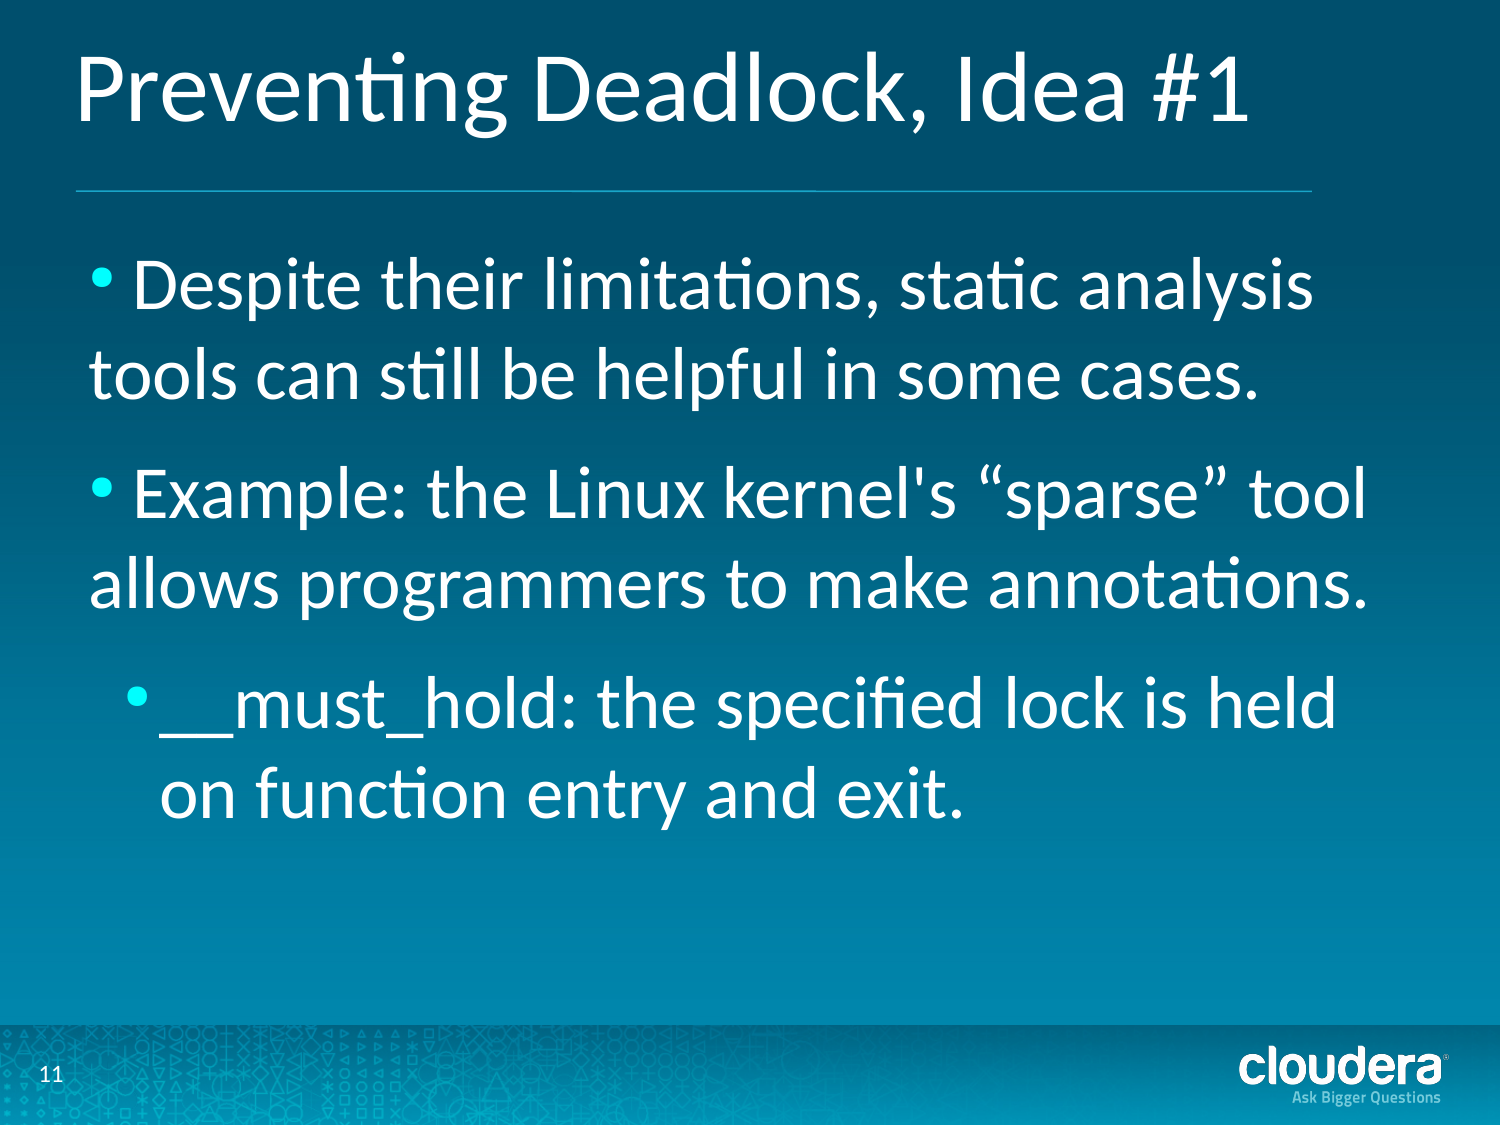

# Preventing Deadlock, Idea #1
 Despite their limitations, static analysis tools can still be helpful in some cases.
 Example: the Linux kernel's “sparse” tool allows programmers to make annotations.
__must_hold: the specified lock is held on function entry and exit.